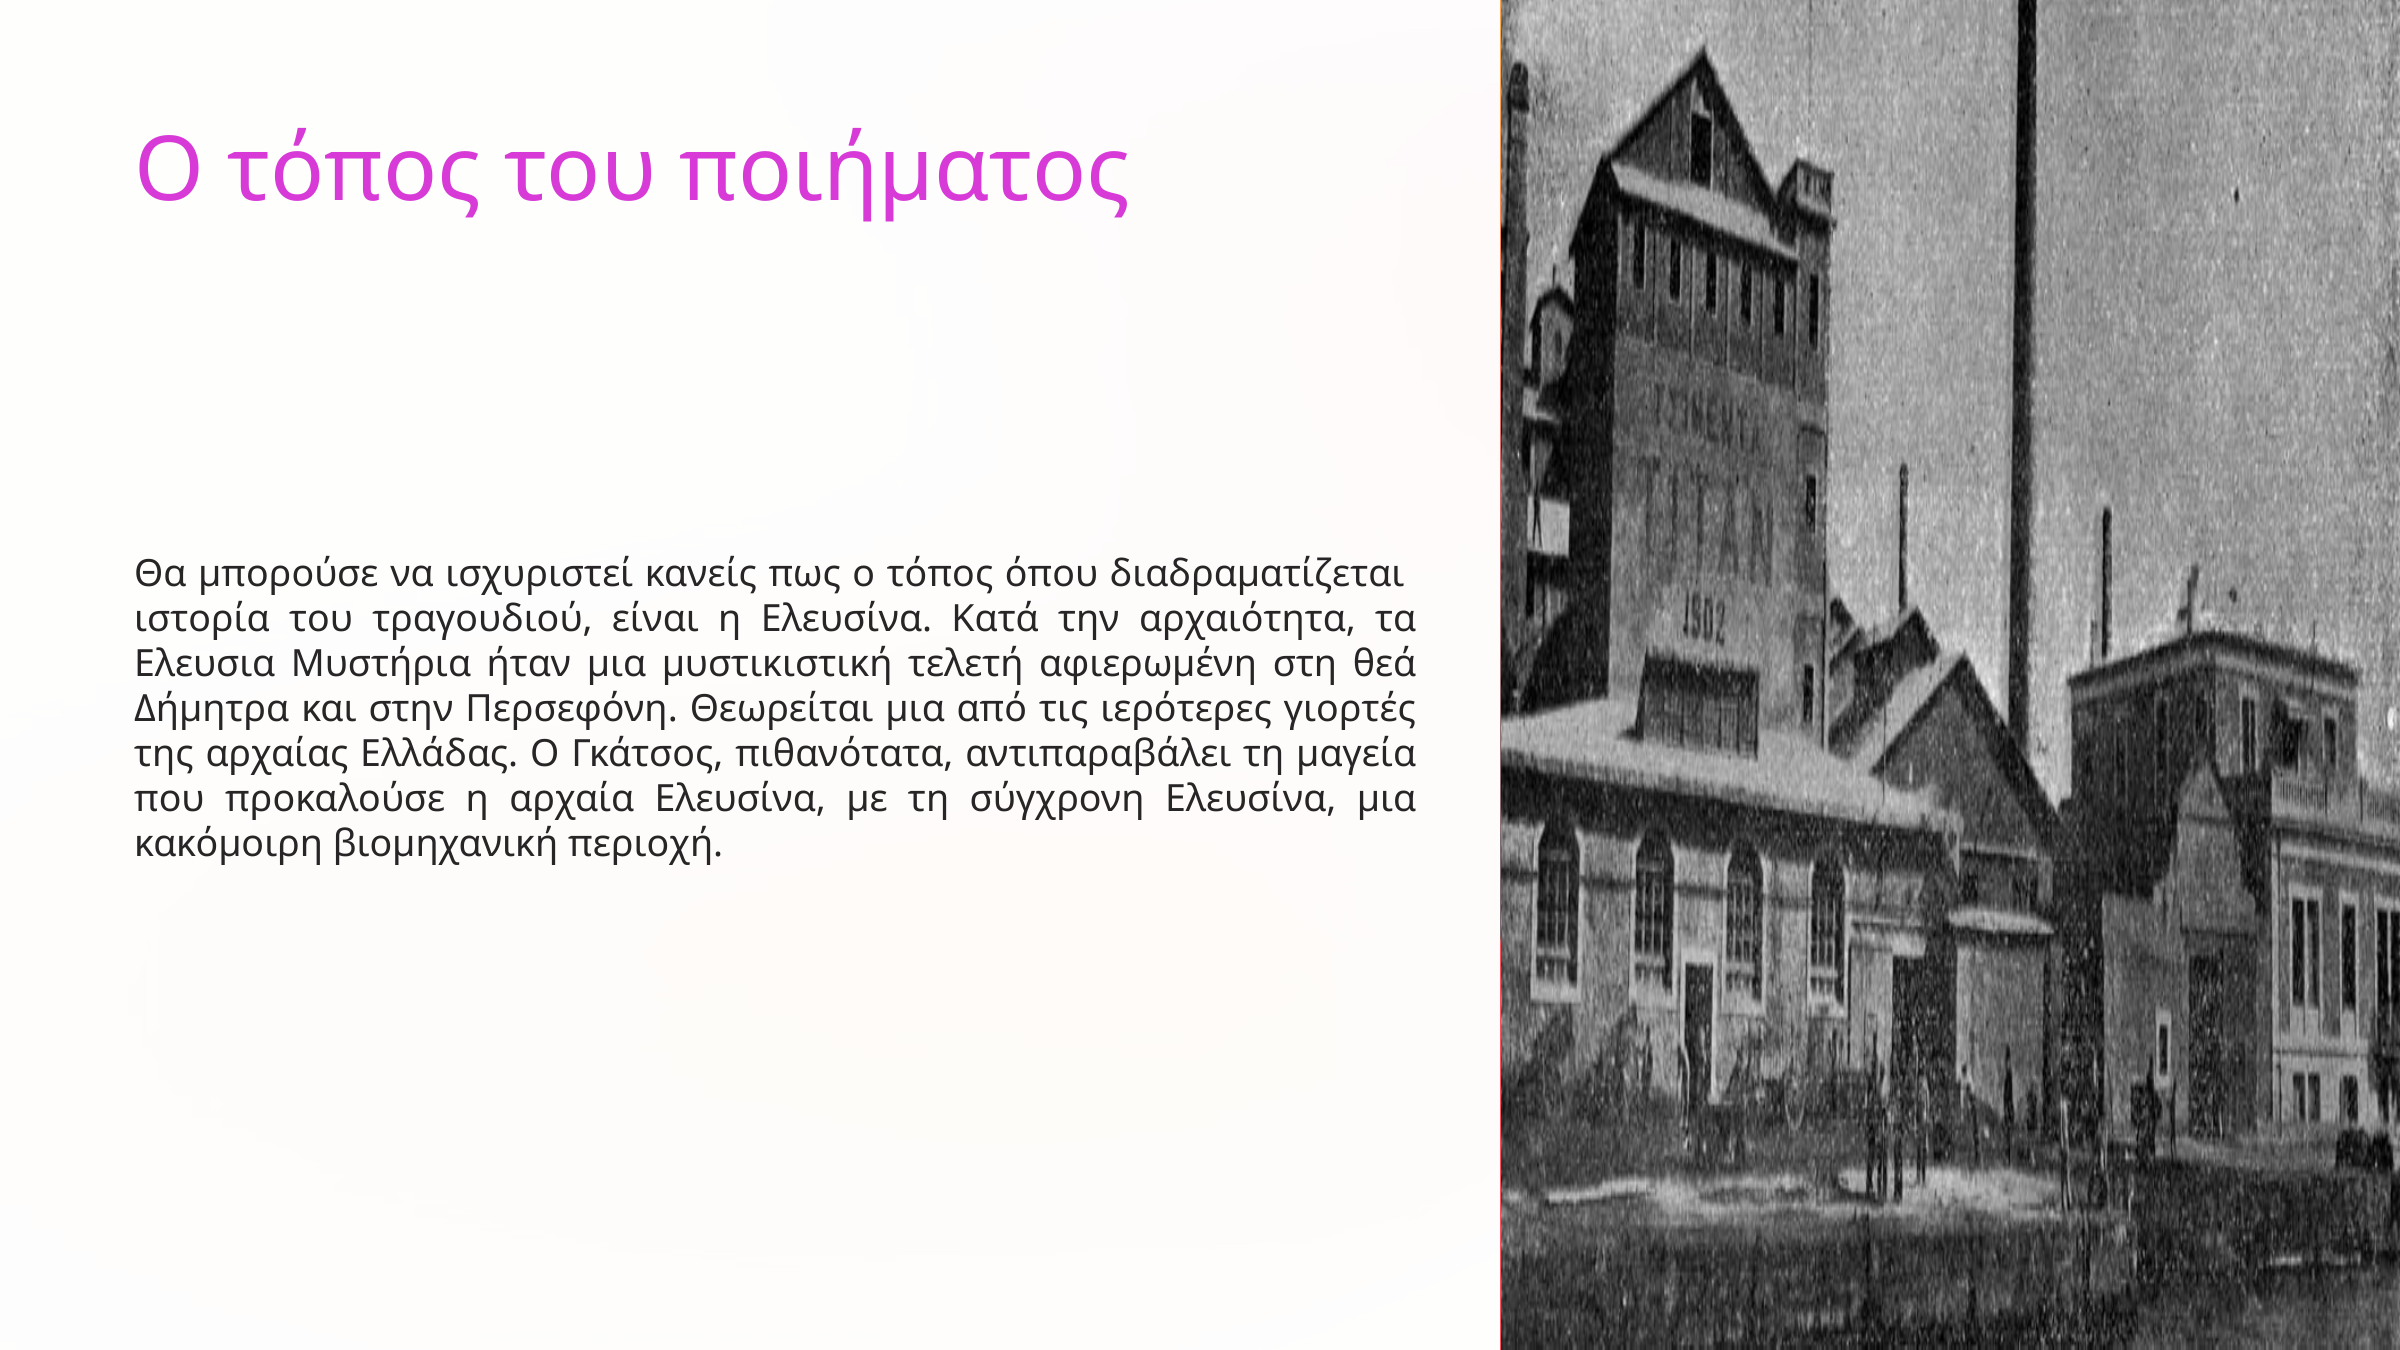

Ο τόπος του ποιήματος
Θα μπορούσε να ισχυριστεί κανείς πως ο τόπος όπου διαδραματίζεται ιστορία του τραγουδιού, είναι η Ελευσίνα. Κατά την αρχαιότητα, τα Ελευσια Μυστήρια ήταν μια μυστικιστική τελετή αφιερωμένη στη θεά Δήμητρα και στην Περσεφόνη. Θεωρείται μια από τις ιερότερες γιορτές της αρχαίας Ελλάδας. Ο Γκάτσος, πιθανότατα, αντιπαραβάλει τη μαγεία που προκαλούσε η αρχαία Ελευσίνα, με τη σύγχρονη Ελευσίνα, μια κακόμοιρη βιομηχανική περιοχή.